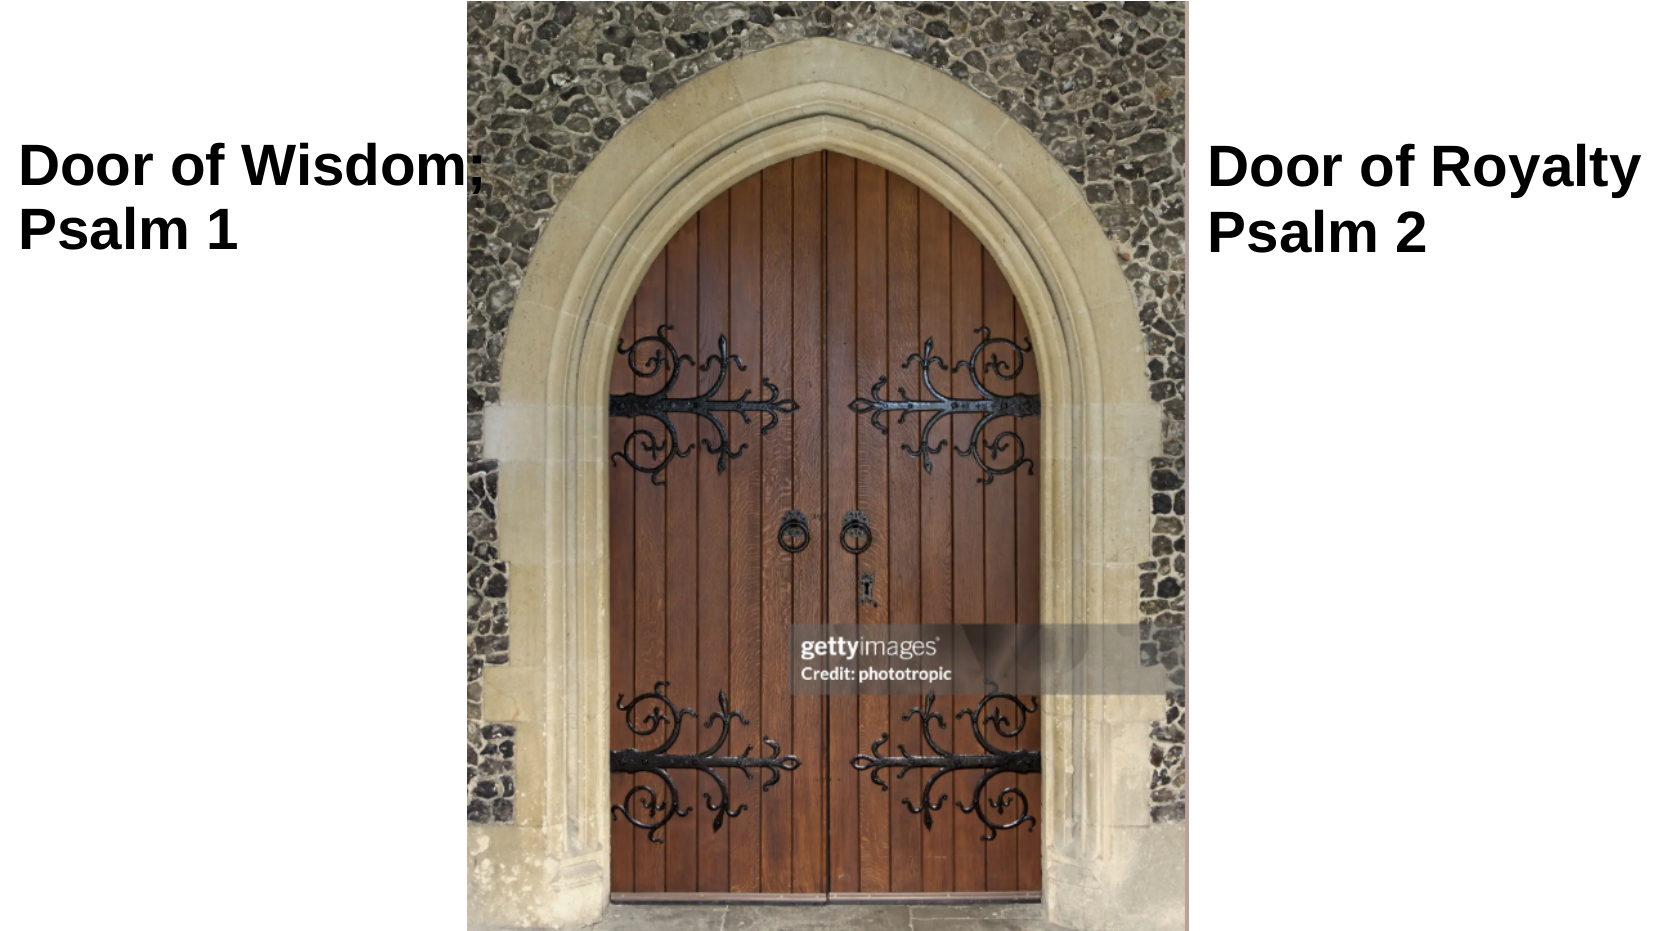

Door of Wisdom;
Psalm 1
Door of Royalty
Psalm 2